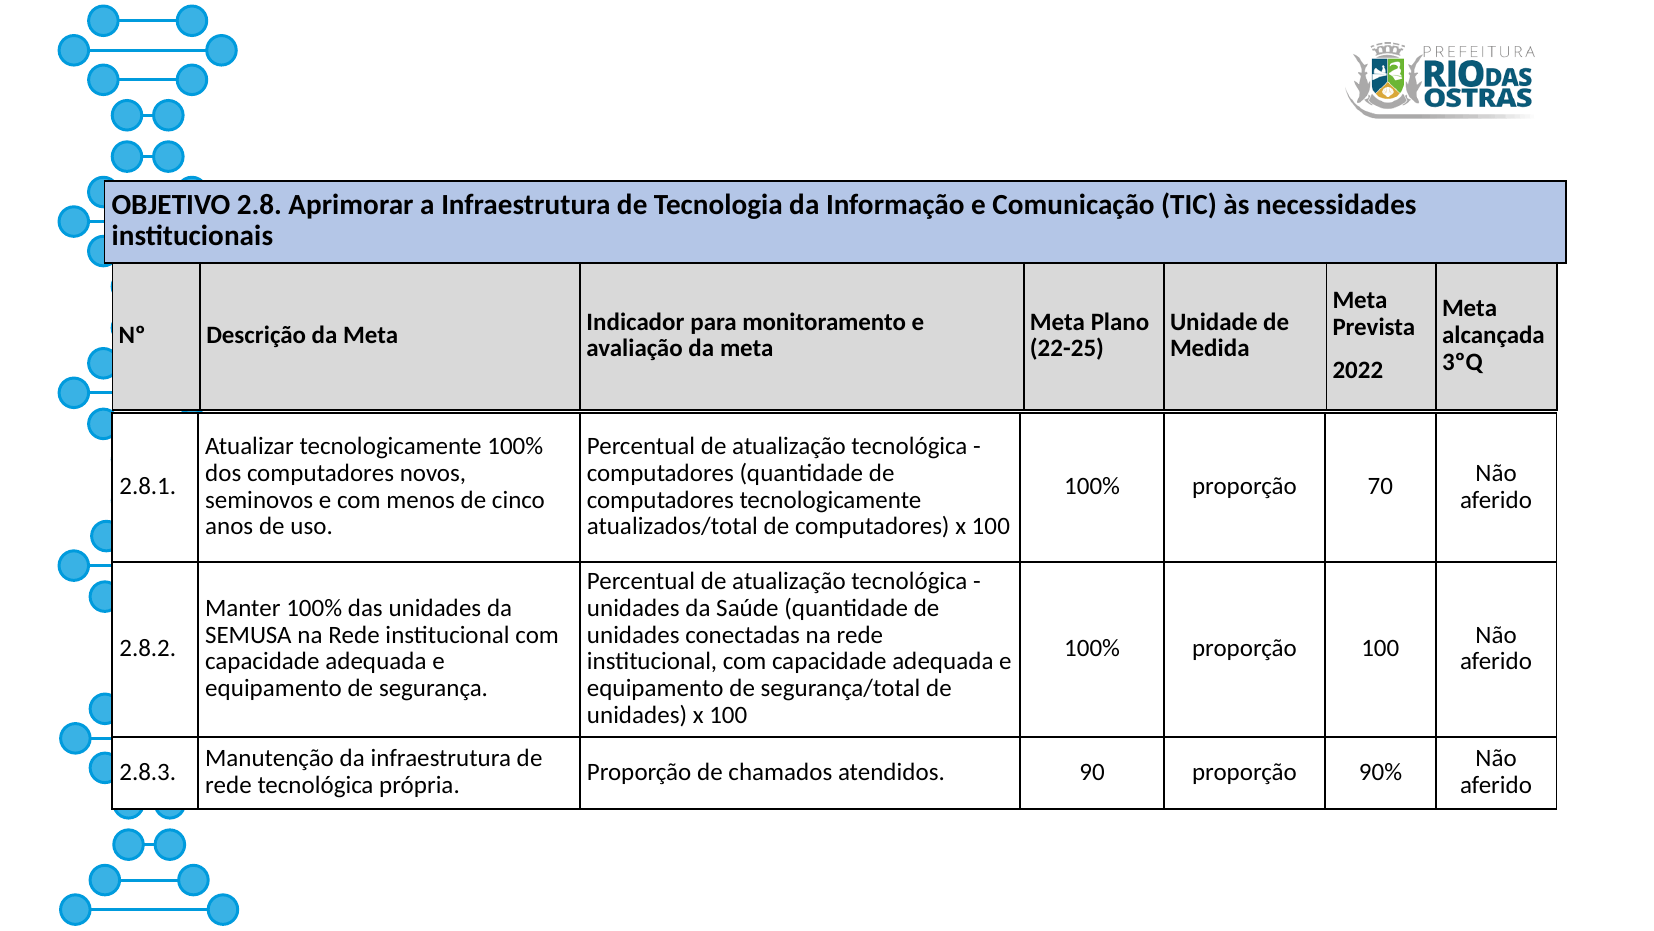

| OBJETIVO 2.8. Aprimorar a Infraestrutura de Tecnologia da Informação e Comunicação (TIC) às necessidades institucionais |
| --- |
| Nº | Descrição da Meta | Indicador para monitoramento e avaliação da meta | Meta Plano (22-25) | Unidade de Medida | Meta Prevista 2022 | Meta alcançada 3ºQ |
| --- | --- | --- | --- | --- | --- | --- |
| 2.8.1. | Atualizar tecnologicamente 100% dos computadores novos, seminovos e com menos de cinco anos de uso. | Percentual de atualização tecnológica - computadores (quantidade de computadores tecnologicamente atualizados/total de computadores) x 100 | 100% | proporção | 70 | Não aferido |
| --- | --- | --- | --- | --- | --- | --- |
| 2.8.2. | Manter 100% das unidades da SEMUSA na Rede institucional com capacidade adequada e equipamento de segurança. | Percentual de atualização tecnológica - unidades da Saúde (quantidade de unidades conectadas na rede institucional, com capacidade adequada e equipamento de segurança/total de unidades) x 100 | 100% | proporção | 100 | Não aferido |
| 2.8.3. | Manutenção da infraestrutura de rede tecnológica própria. | Proporção de chamados atendidos. | 90 | proporção | 90% | Não aferido |